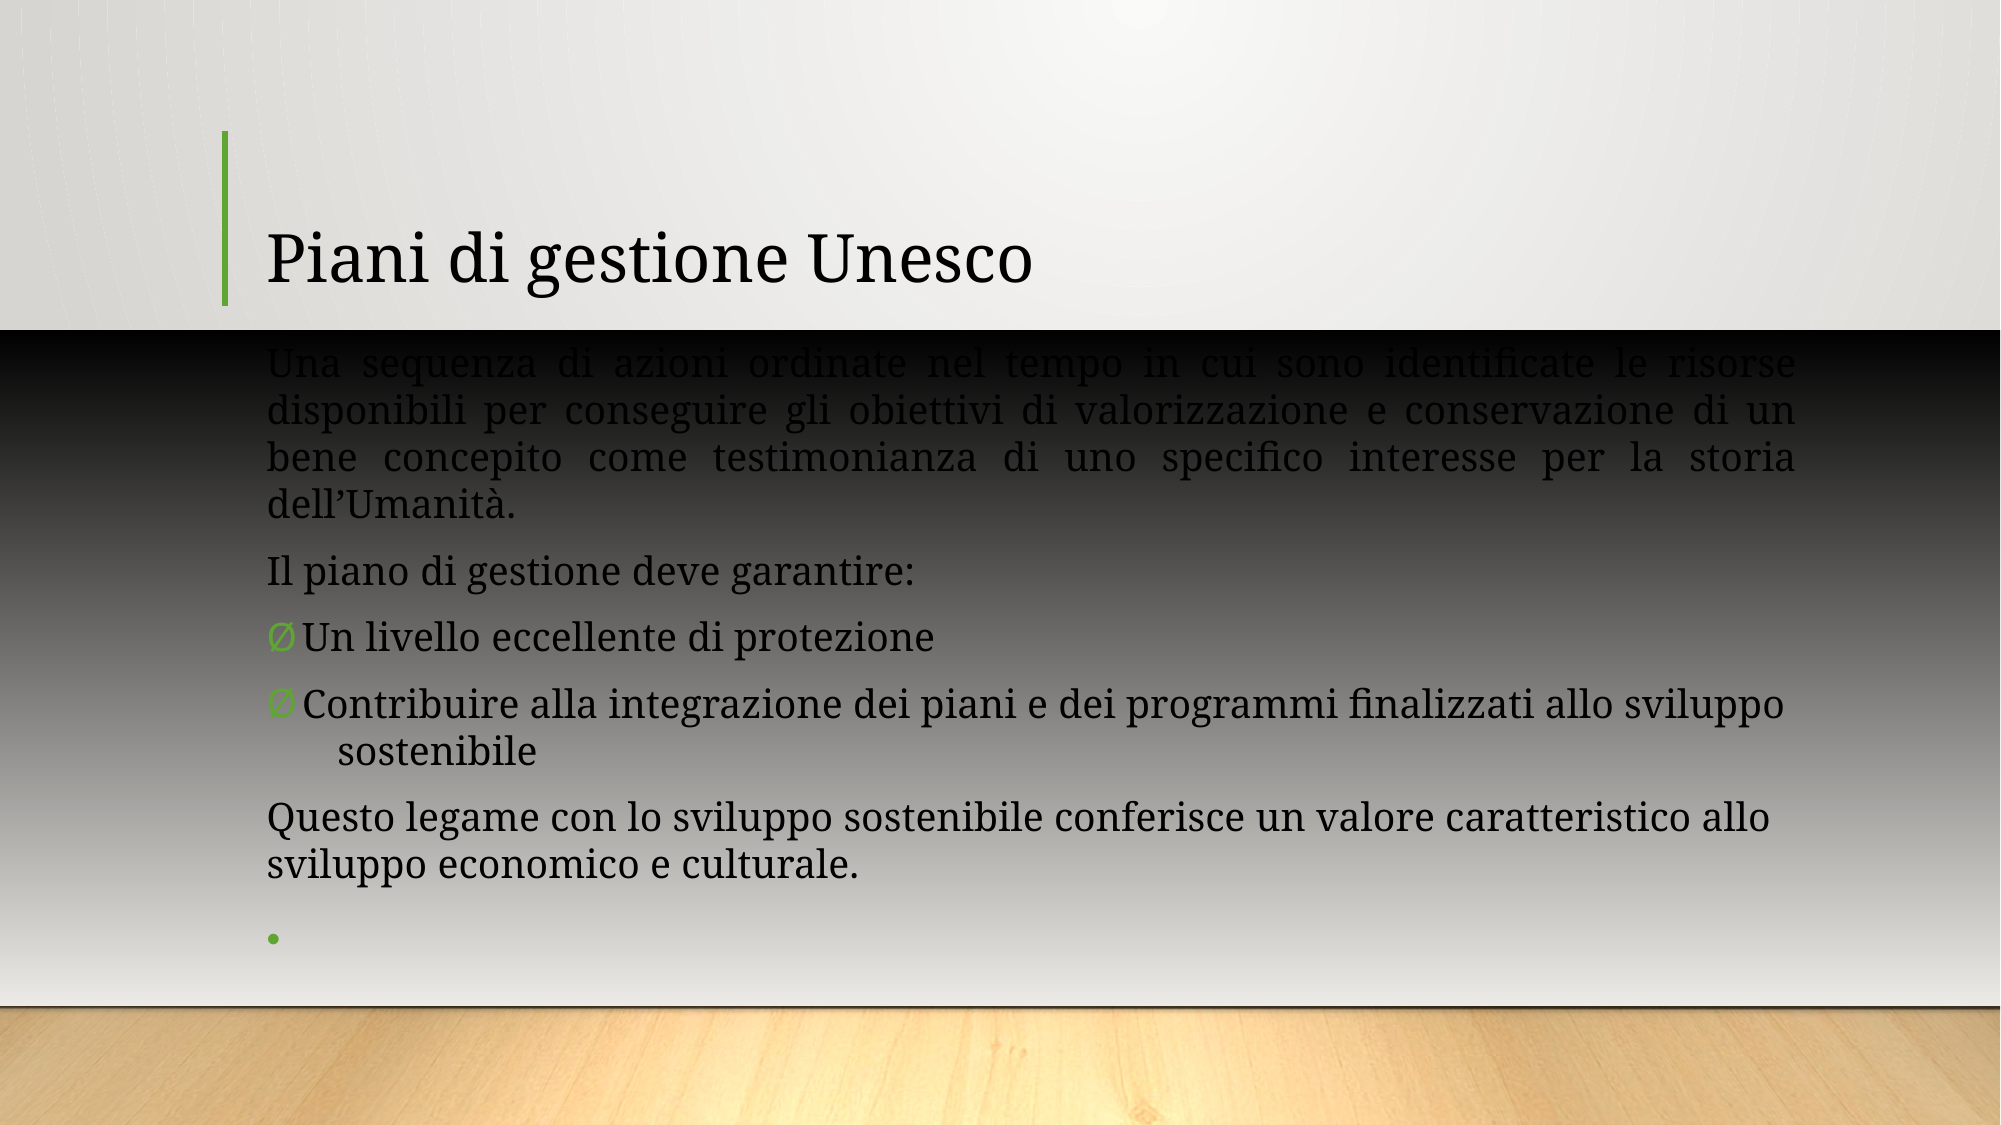

# Piani di gestione Unesco
Una sequenza di azioni ordinate nel tempo in cui sono identificate le risorse disponibili per conseguire gli obiettivi di valorizzazione e conservazione di un bene concepito come testimonianza di uno specifico interesse per la storia dell’Umanità.
Il piano di gestione deve garantire:
Un livello eccellente di protezione
Contribuire alla integrazione dei piani e dei programmi finalizzati allo sviluppo sostenibile
Questo legame con lo sviluppo sostenibile conferisce un valore caratteristico allo sviluppo economico e culturale.